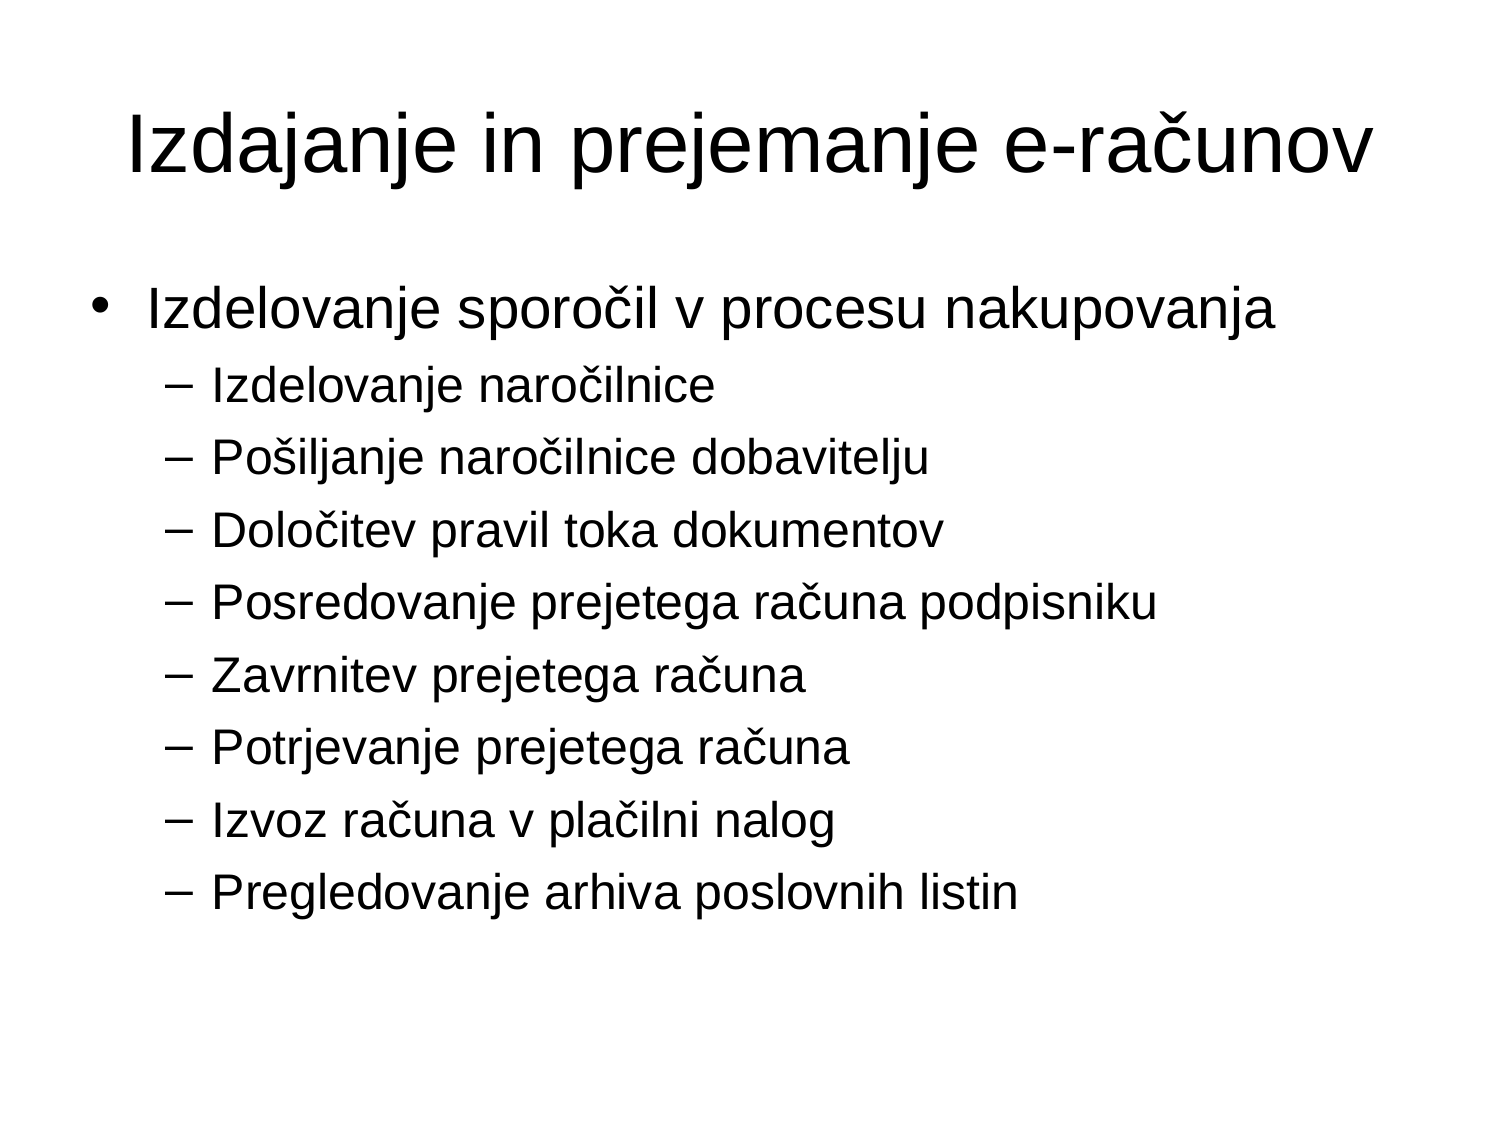

# Izdajanje in prejemanje e-računov
Izdelovanje sporočil v procesu nakupovanja
Izdelovanje naročilnice
Pošiljanje naročilnice dobavitelju
Določitev pravil toka dokumentov
Posredovanje prejetega računa podpisniku
Zavrnitev prejetega računa
Potrjevanje prejetega računa
Izvoz računa v plačilni nalog
Pregledovanje arhiva poslovnih listin